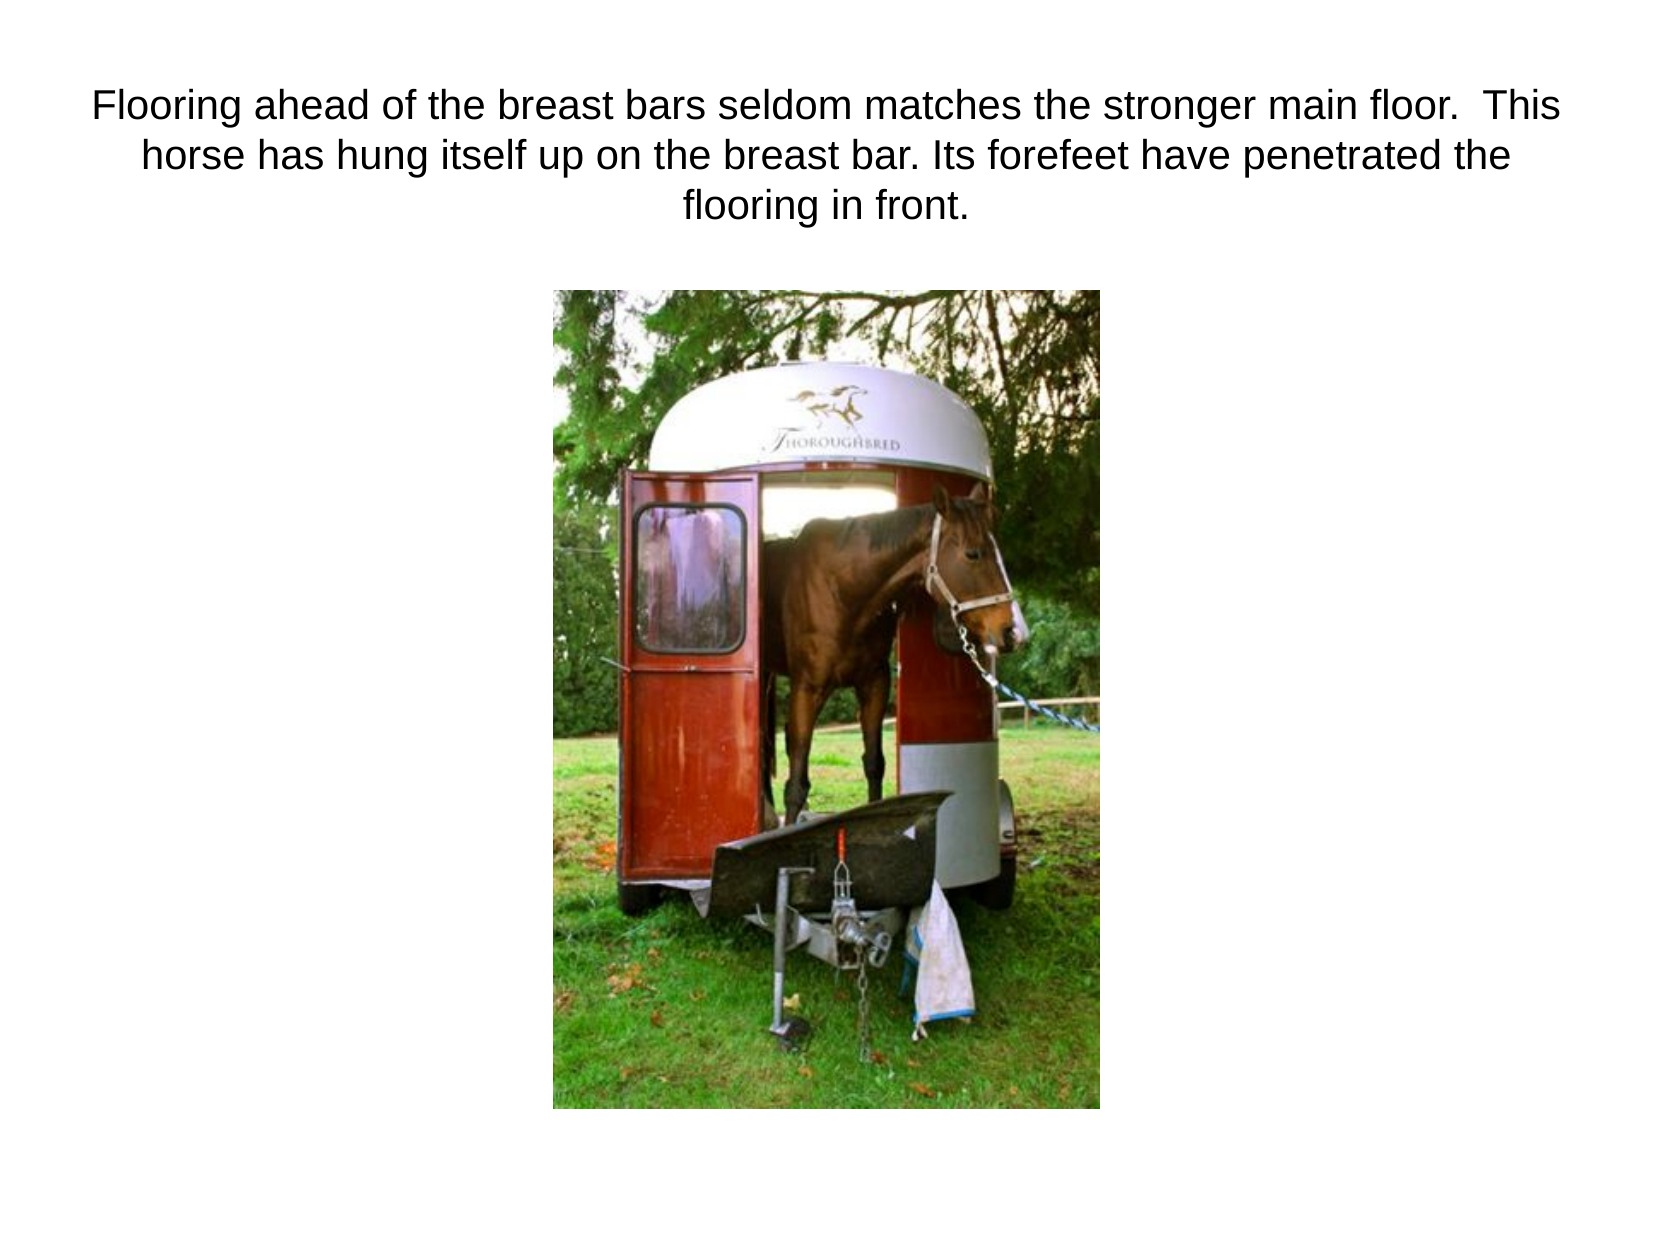

# Flooring ahead of the breast bars seldom matches the stronger main floor. This horse has hung itself up on the breast bar. Its forefeet have penetrated the flooring in front.